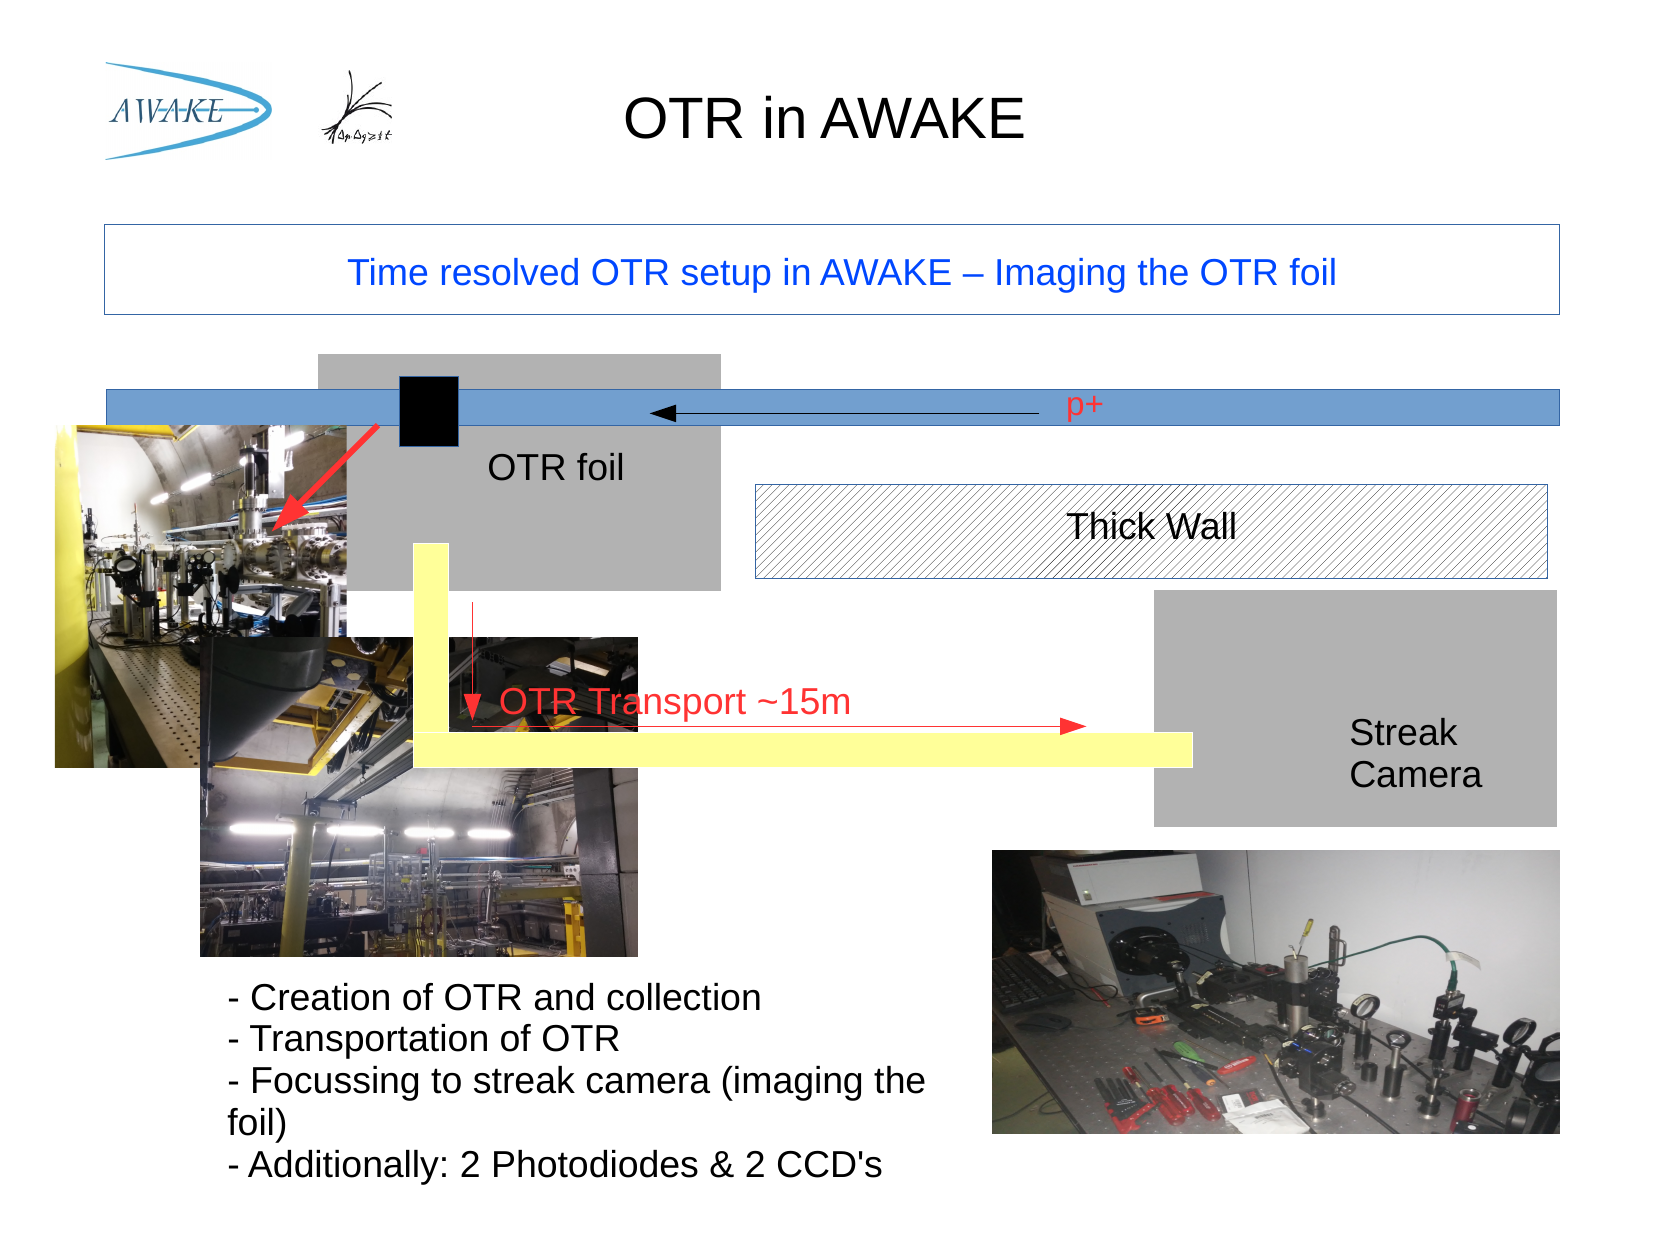

OTR in AWAKE
Time resolved OTR setup in AWAKE – Imaging the OTR foil
p+
OTR foil
Thick Wall
OTR Transport ~15m
Streak
Camera
- Creation of OTR and collection
- Transportation of OTR
- Focussing to streak camera (imaging the foil)
- Additionally: 2 Photodiodes & 2 CCD's